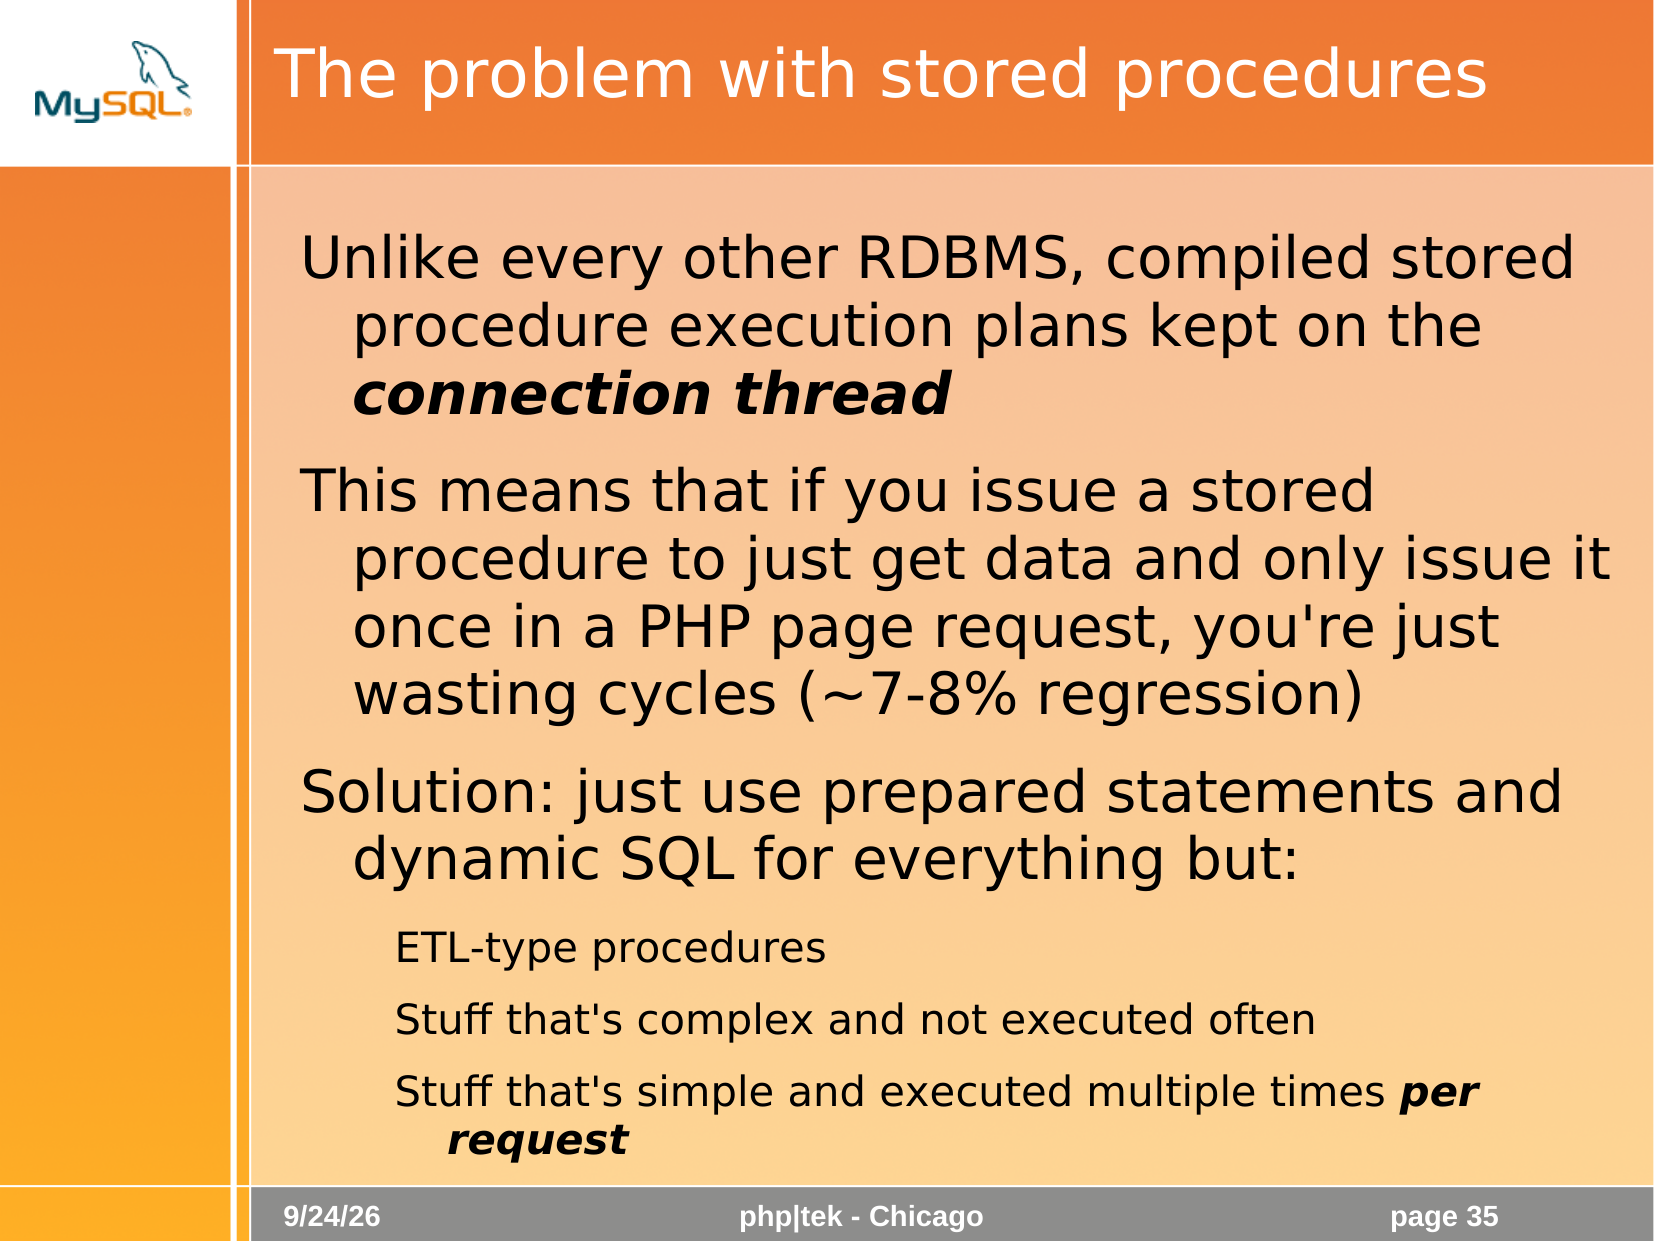

# The problem with stored procedures
Unlike every other RDBMS, compiled stored procedure execution plans kept on the connection thread
This means that if you issue a stored procedure to just get data and only issue it once in a PHP page request, you're just wasting cycles (~7-8% regression)
Solution: just use prepared statements and dynamic SQL for everything but:
ETL-type procedures
Stuff that's complex and not executed often
Stuff that's simple and executed multiple times per request